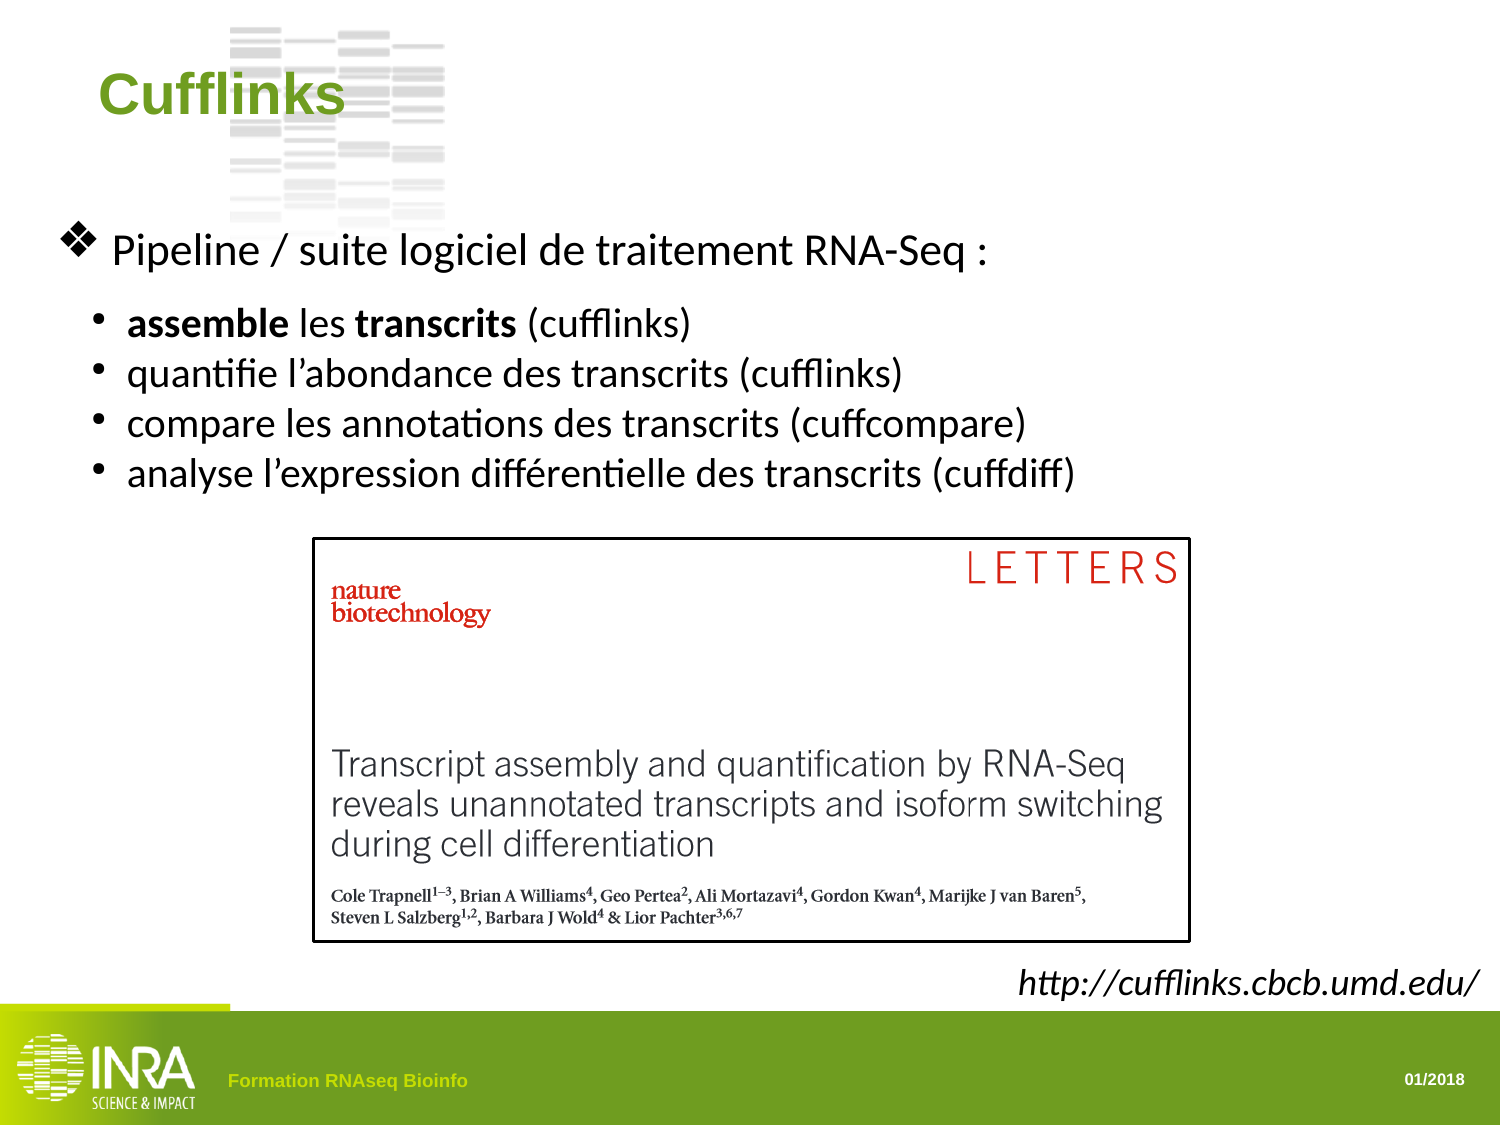

Cufflinks
 Pipeline / suite logiciel de traitement RNA-Seq :
assemble les transcrits (cufflinks)
quantifie l’abondance des transcrits (cufflinks)
compare les annotations des transcrits (cuffcompare)
analyse l’expression différentielle des transcrits (cuffdiff)
http://cufflinks.cbcb.umd.edu/